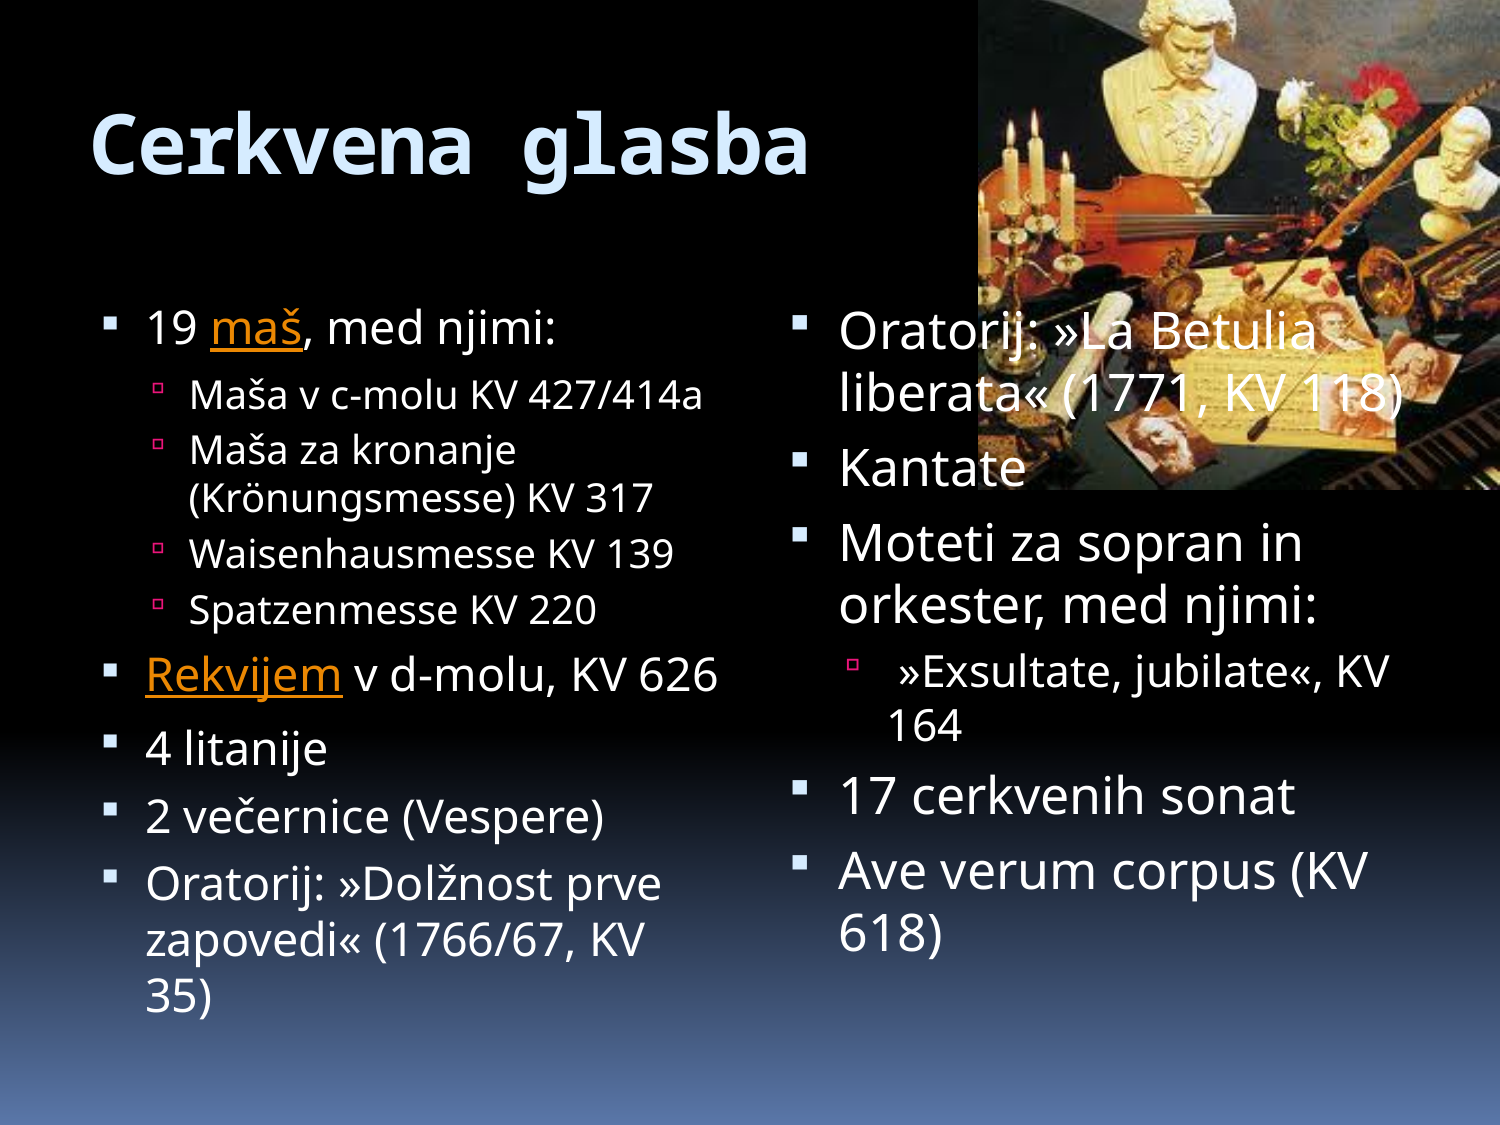

# Cerkvena glasba
19 maš, med njimi:
Maša v c-molu KV 427/414a
Maša za kronanje (Krönungsmesse) KV 317
Waisenhausmesse KV 139
Spatzenmesse KV 220
Rekvijem v d-molu, KV 626
4 litanije
2 večernice (Vespere)
Oratorij: »Dolžnost prve zapovedi« (1766/67, KV 35)
Oratorij: »La Betulia liberata« (1771, KV 118)
Kantate
Moteti za sopran in orkester, med njimi:
 »Exsultate, jubilate«, KV 164
17 cerkvenih sonat
Ave verum corpus (KV 618)